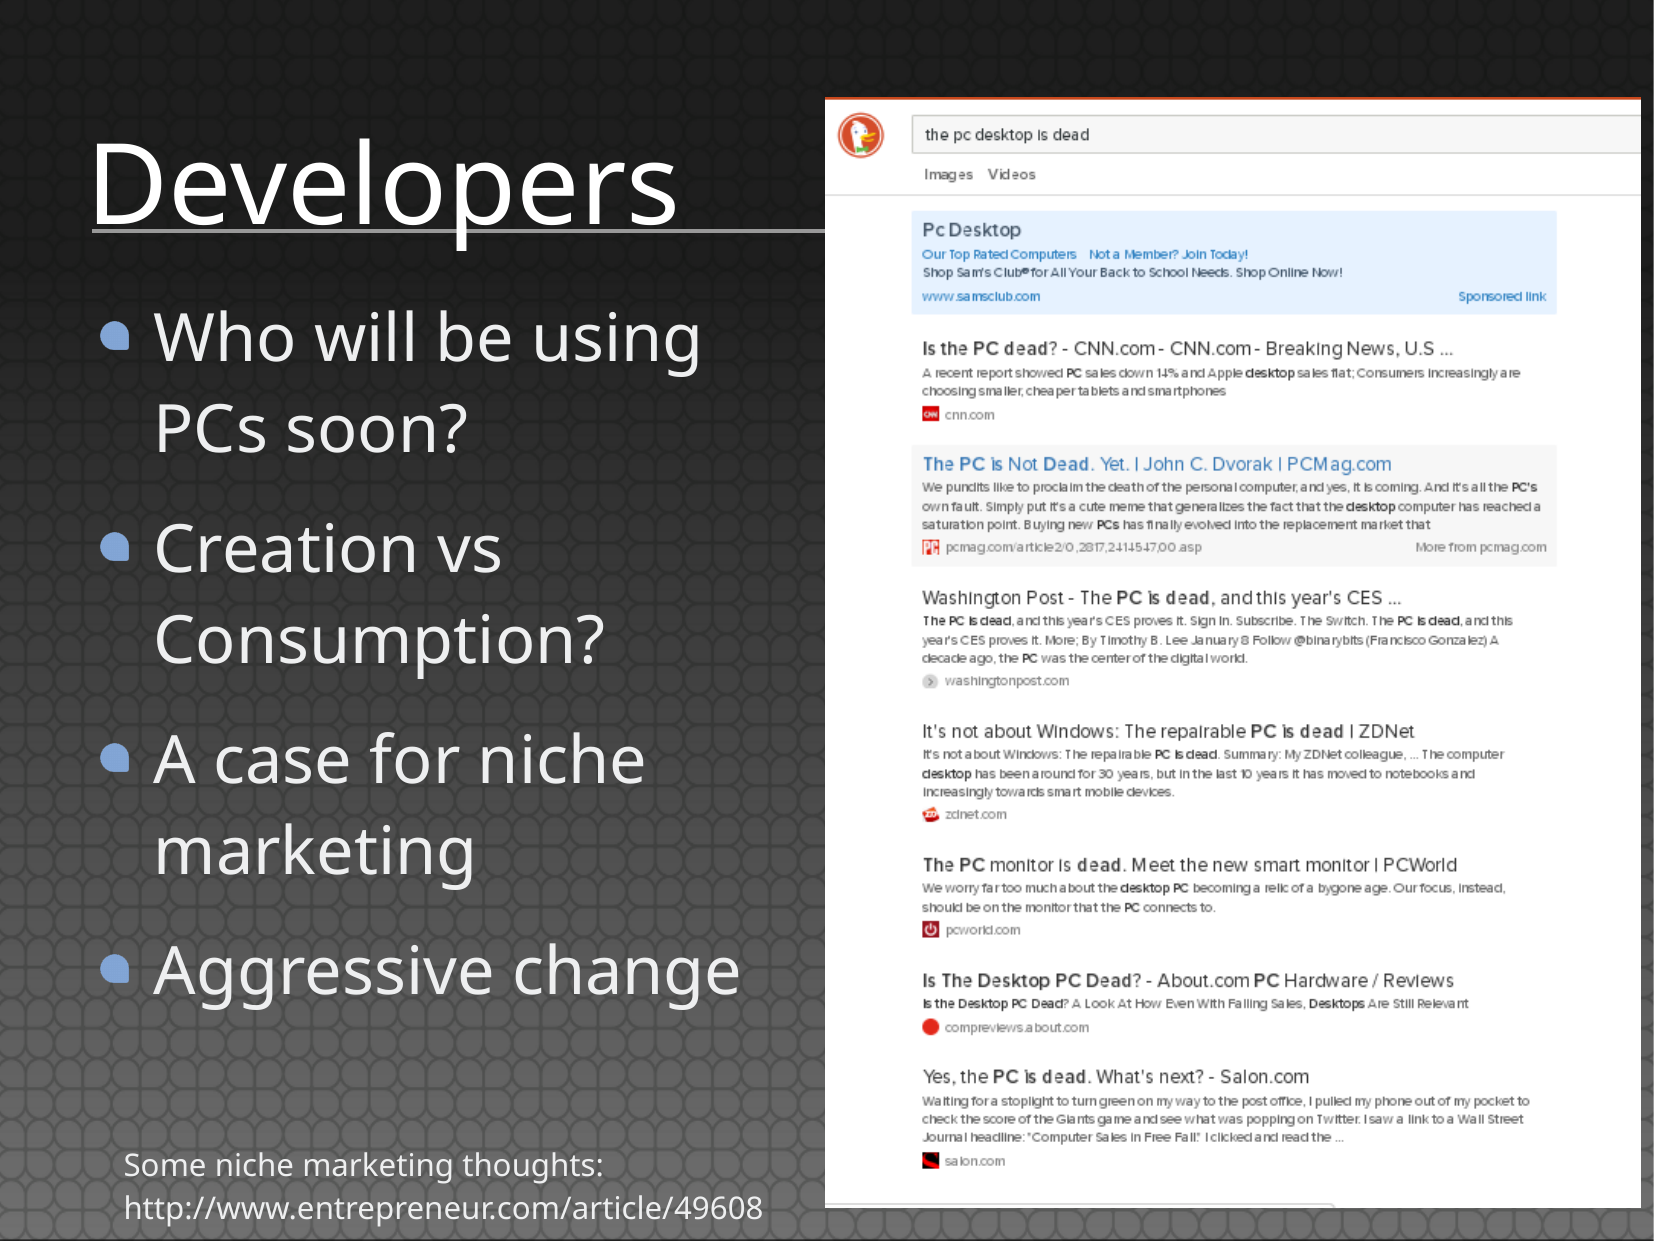

# Developers
Who will be using PCs soon?
Creation vs Consumption?
A case for niche marketing
Aggressive change
Some niche marketing thoughts: http://www.entrepreneur.com/article/49608